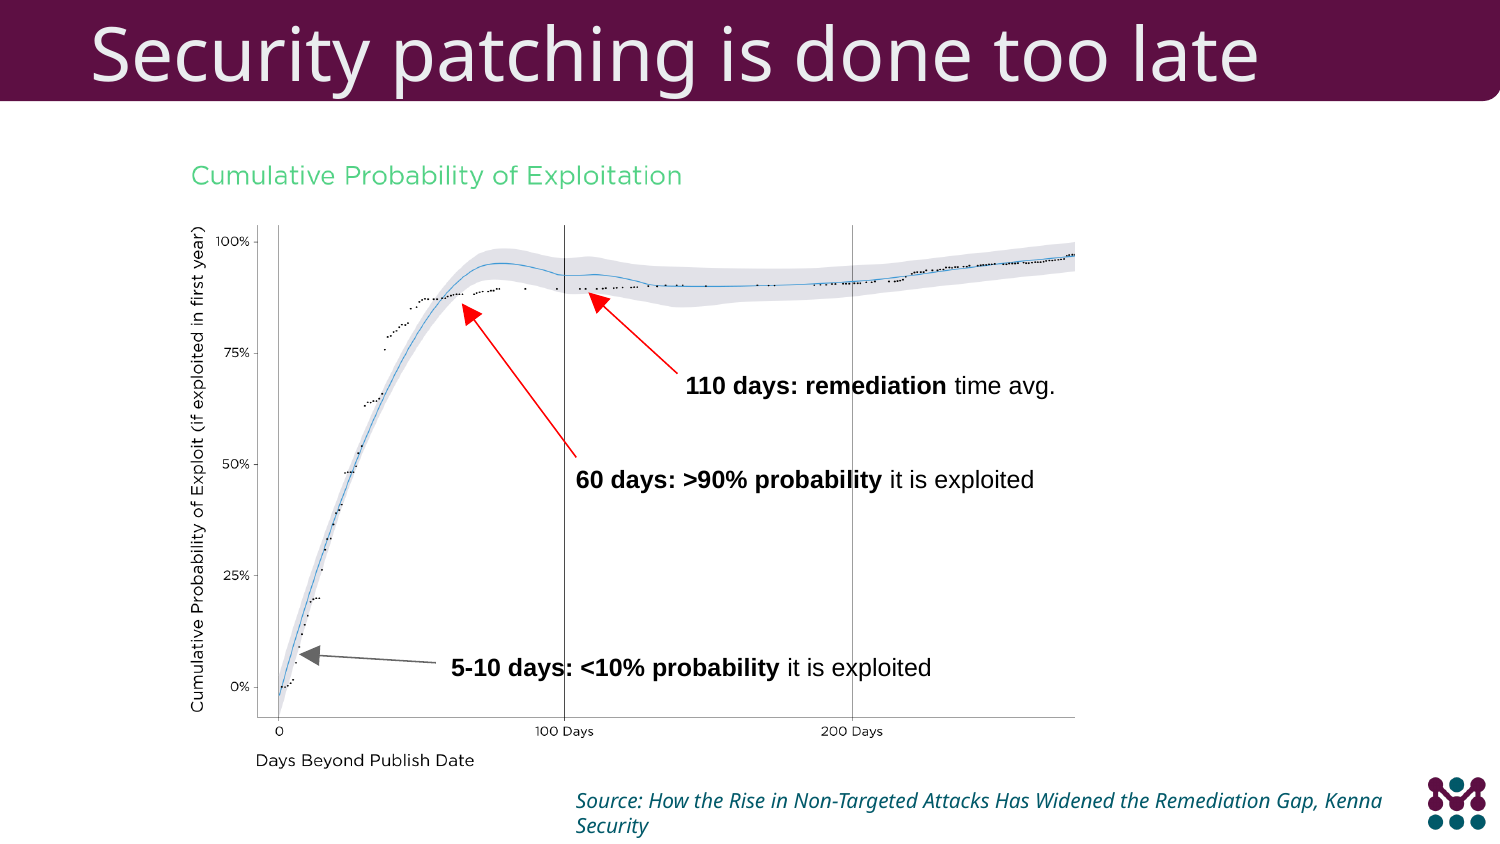

# Security patching is done too late
110 days: remediation time avg.
60 days: >90% probability it is exploited
5-10 days: <10% probability it is exploited
Source: How the Rise in Non-Targeted Attacks Has Widened the Remediation Gap, Kenna Security